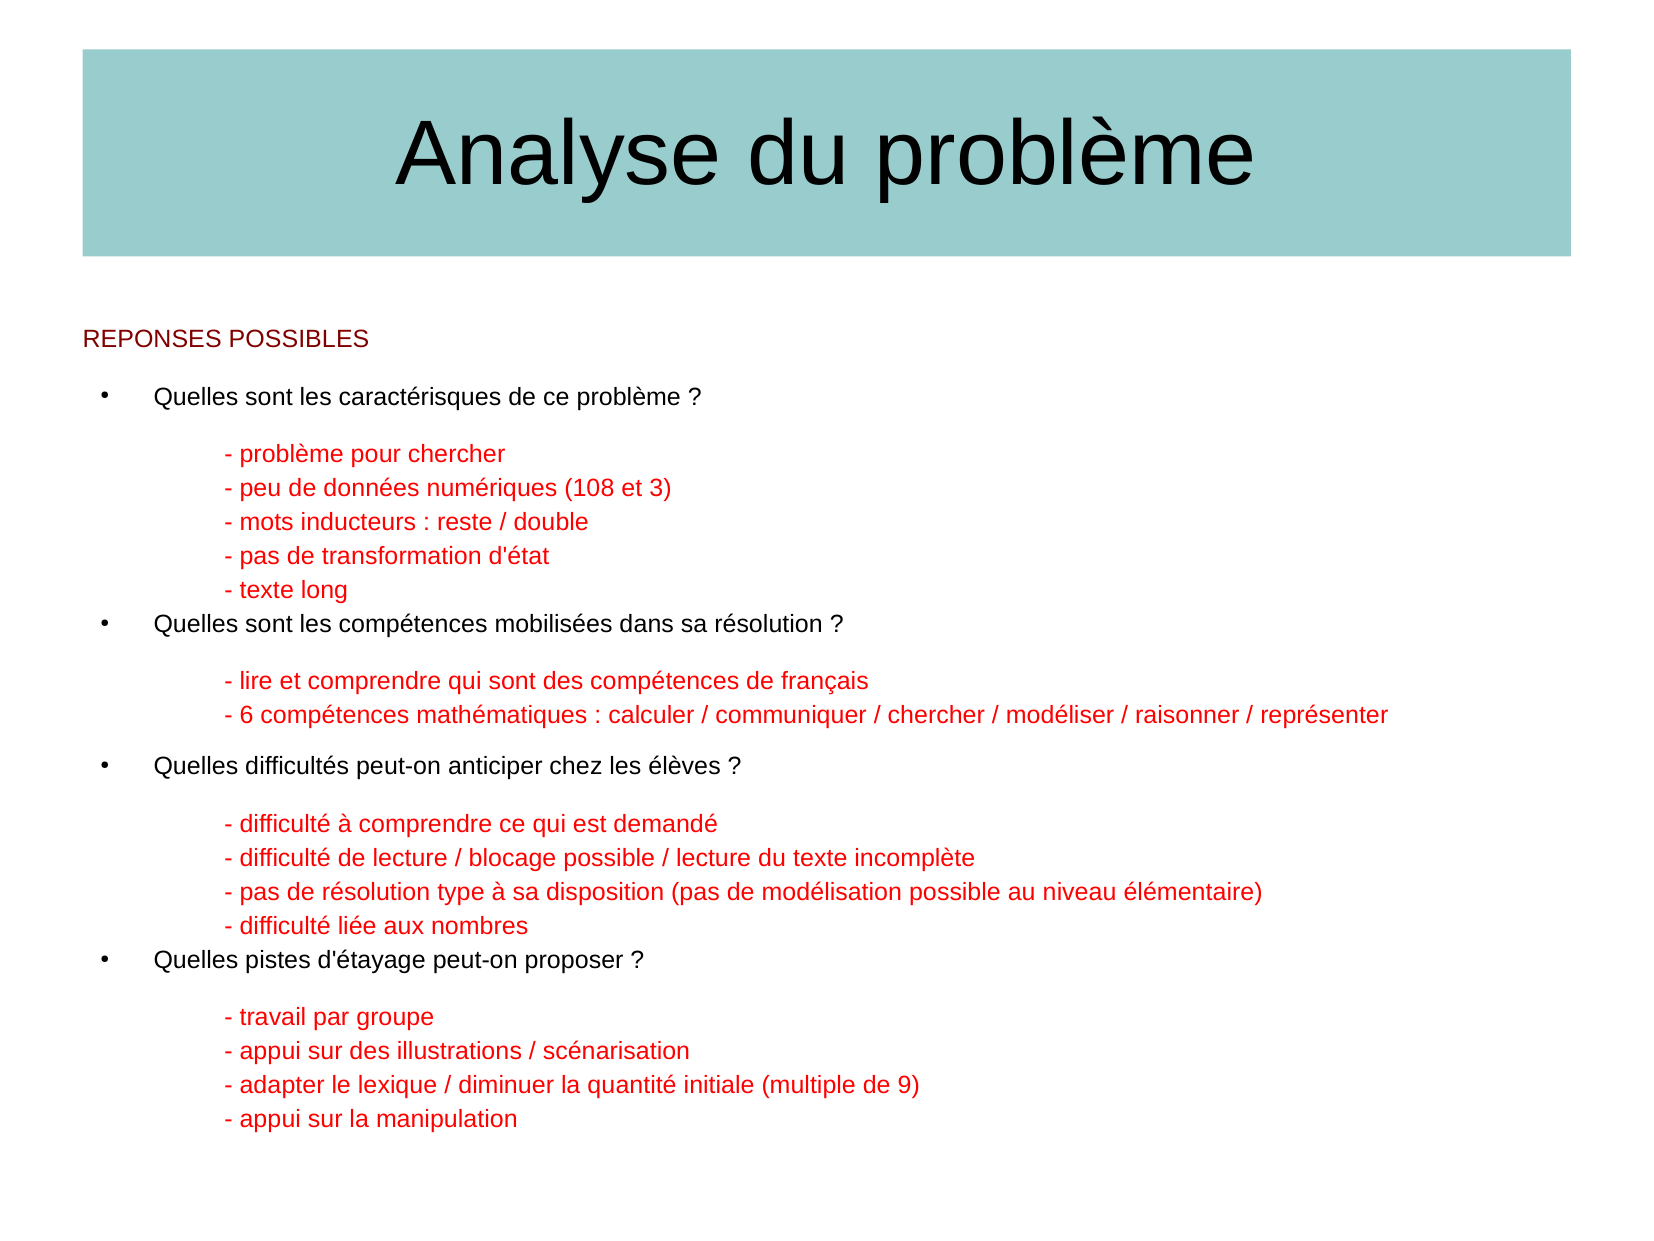

# Analyse du problème
REPONSES POSSIBLES
Quelles sont les caractérisques de ce problème ?
- problème pour chercher
- peu de données numériques (108 et 3)
- mots inducteurs : reste / double
- pas de transformation d'état
- texte long
Quelles sont les compétences mobilisées dans sa résolution ?
- lire et comprendre qui sont des compétences de français
- 6 compétences mathématiques : calculer / communiquer / chercher / modéliser / raisonner / représenter
Quelles difficultés peut-on anticiper chez les élèves ?
- difficulté à comprendre ce qui est demandé
- difficulté de lecture / blocage possible / lecture du texte incomplète
- pas de résolution type à sa disposition (pas de modélisation possible au niveau élémentaire)
- difficulté liée aux nombres
Quelles pistes d'étayage peut-on proposer ?
- travail par groupe
- appui sur des illustrations / scénarisation
- adapter le lexique / diminuer la quantité initiale (multiple de 9)
- appui sur la manipulation